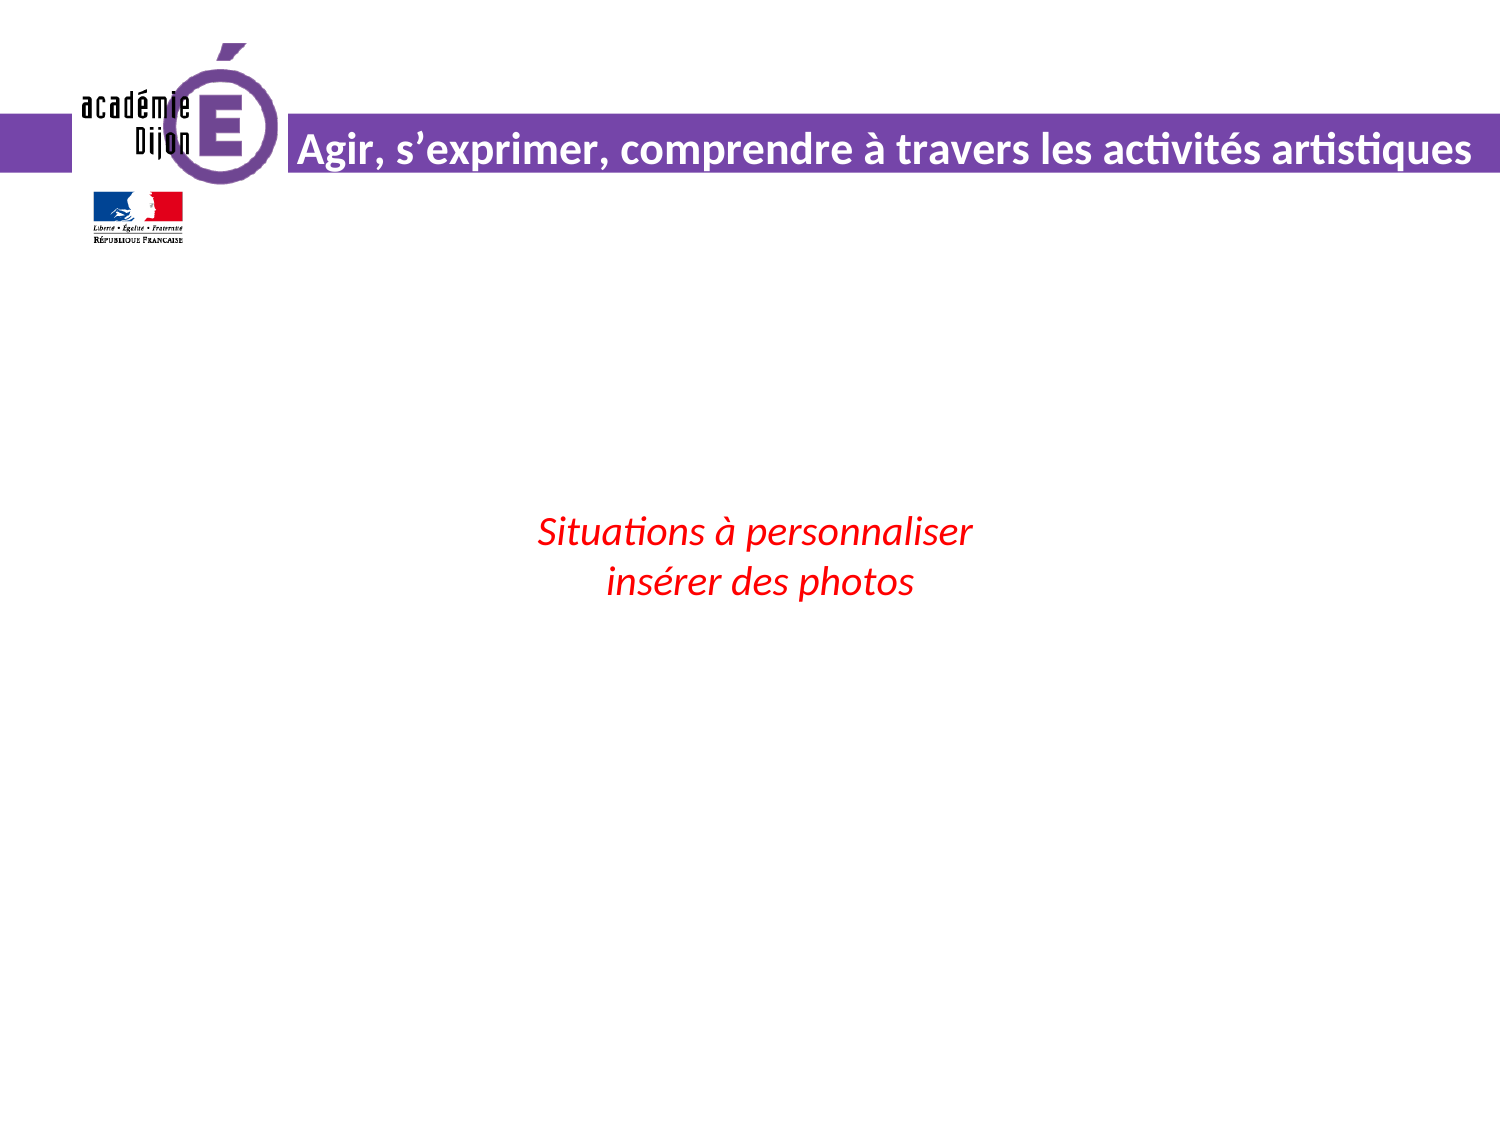

#
Agir, s’exprimer, comprendre à travers les activités artistiques
Situations à personnaliser insérer des photos